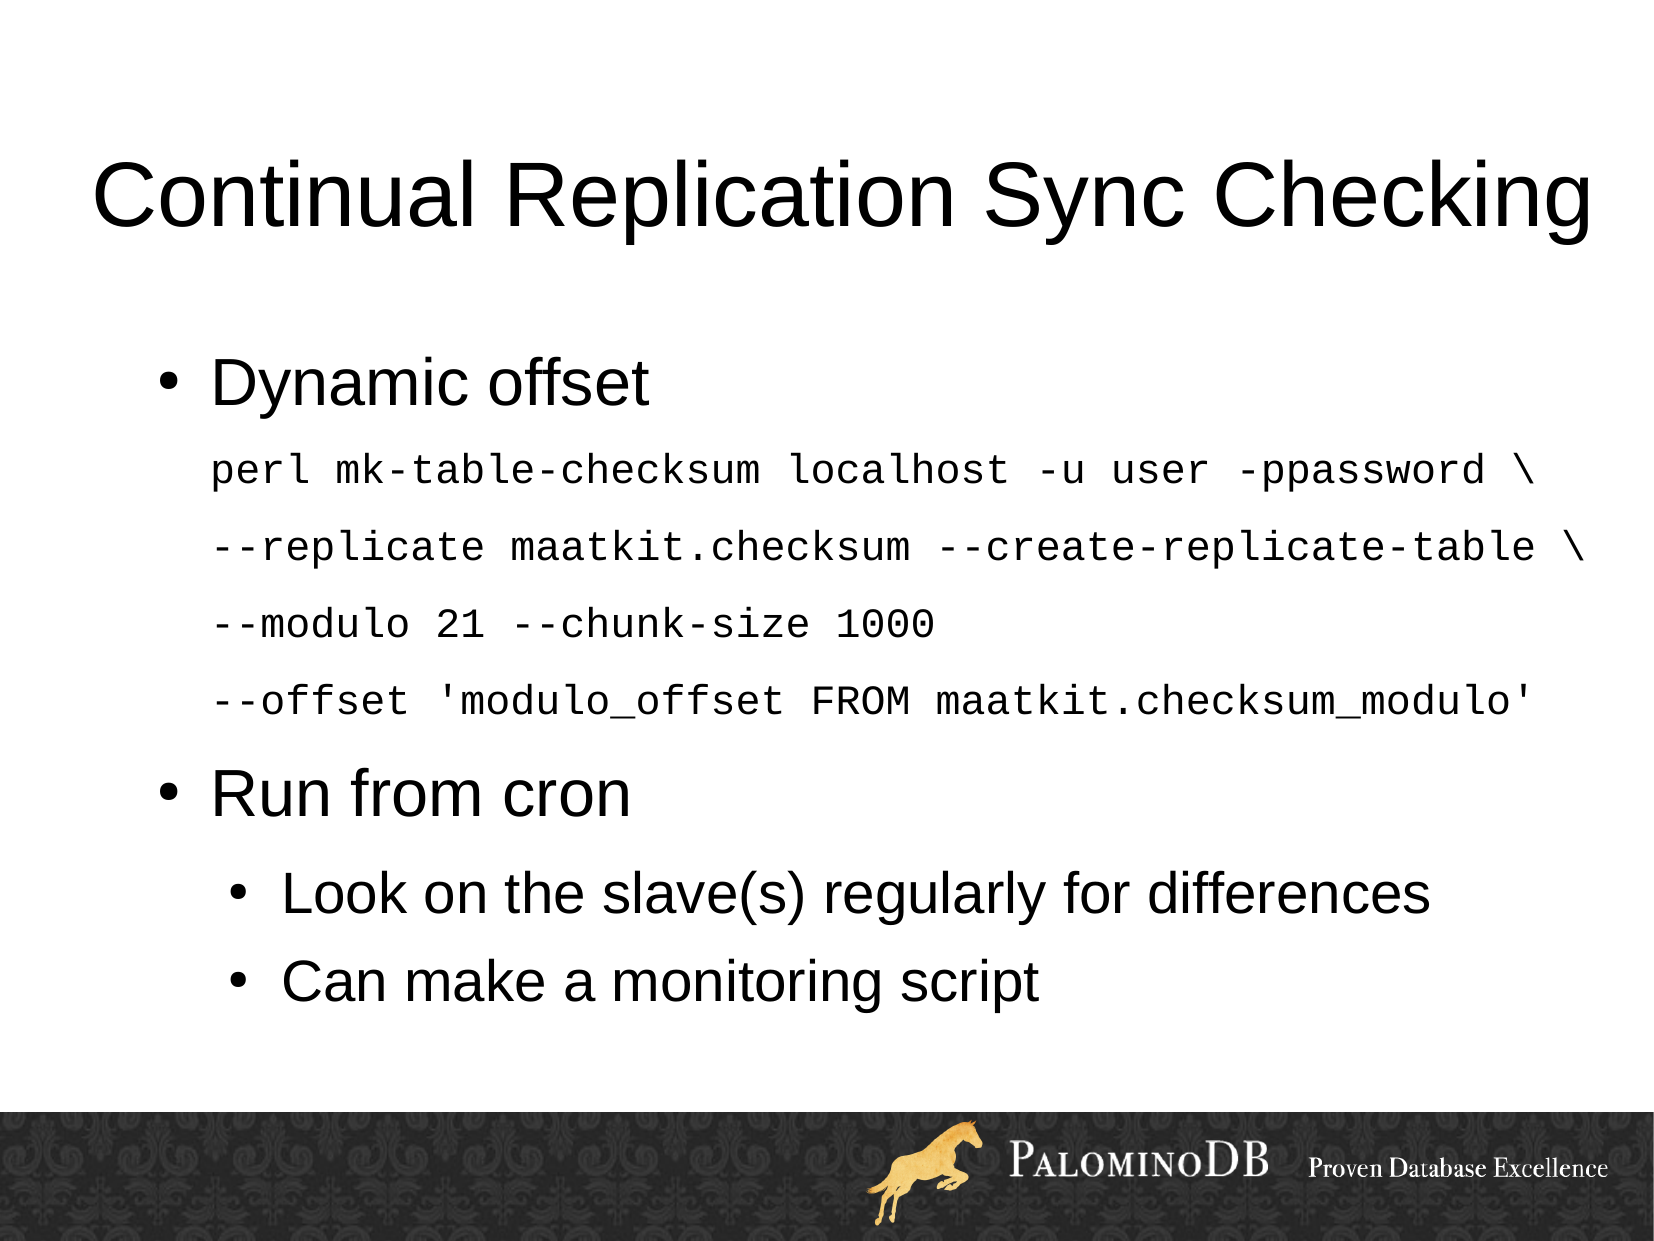

# Continual Replication Sync Checking
Dynamic offset
perl mk-table-checksum localhost -u user -ppassword \
--replicate maatkit.checksum --create-replicate-table \
--modulo 21 --chunk-size 1000
--offset 'modulo_offset FROM maatkit.checksum_modulo'
Run from cron
Look on the slave(s) regularly for differences
Can make a monitoring script